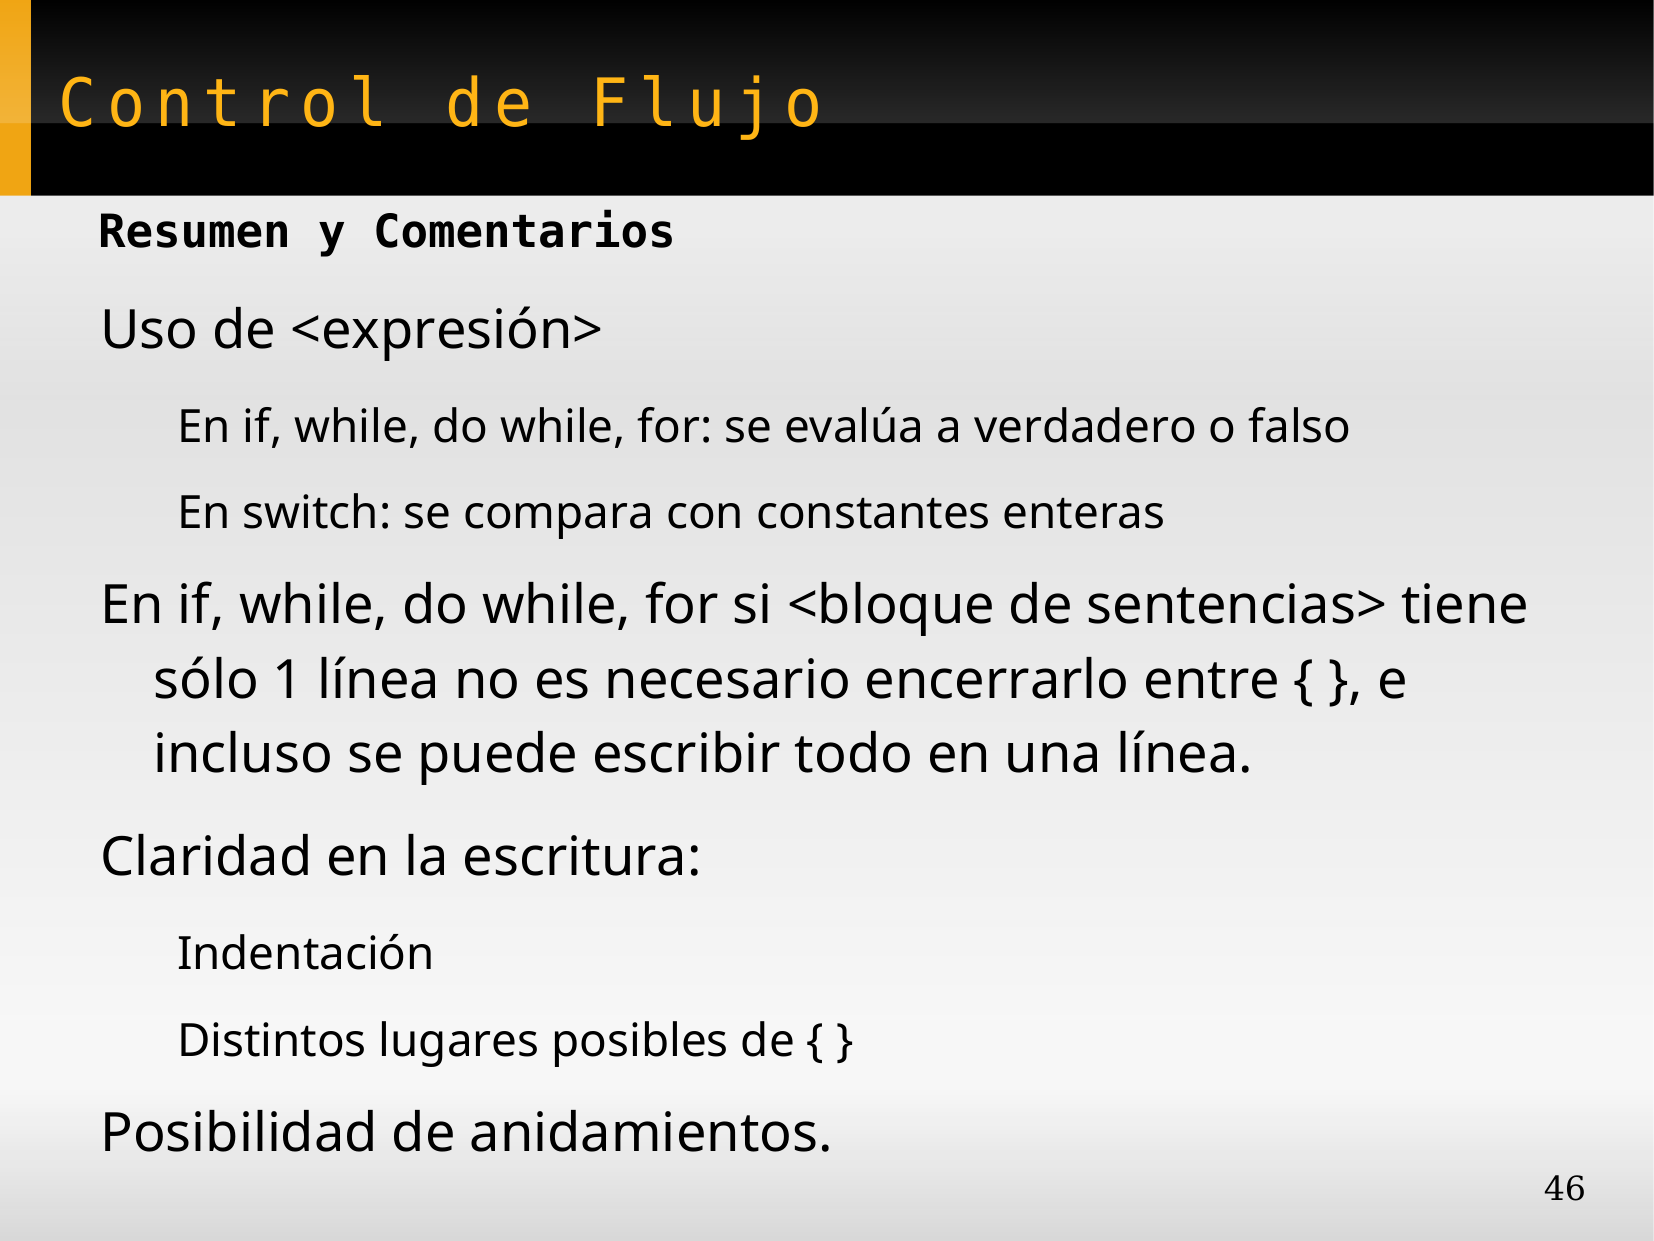

# Control de Flujo
Resumen y Comentarios
Uso de <expresión>
En if, while, do while, for: se evalúa a verdadero o falso
En switch: se compara con constantes enteras
En if, while, do while, for si <bloque de sentencias> tiene sólo 1 línea no es necesario encerrarlo entre { }, e incluso se puede escribir todo en una línea.
Claridad en la escritura:
Indentación
Distintos lugares posibles de { }
Posibilidad de anidamientos.
46